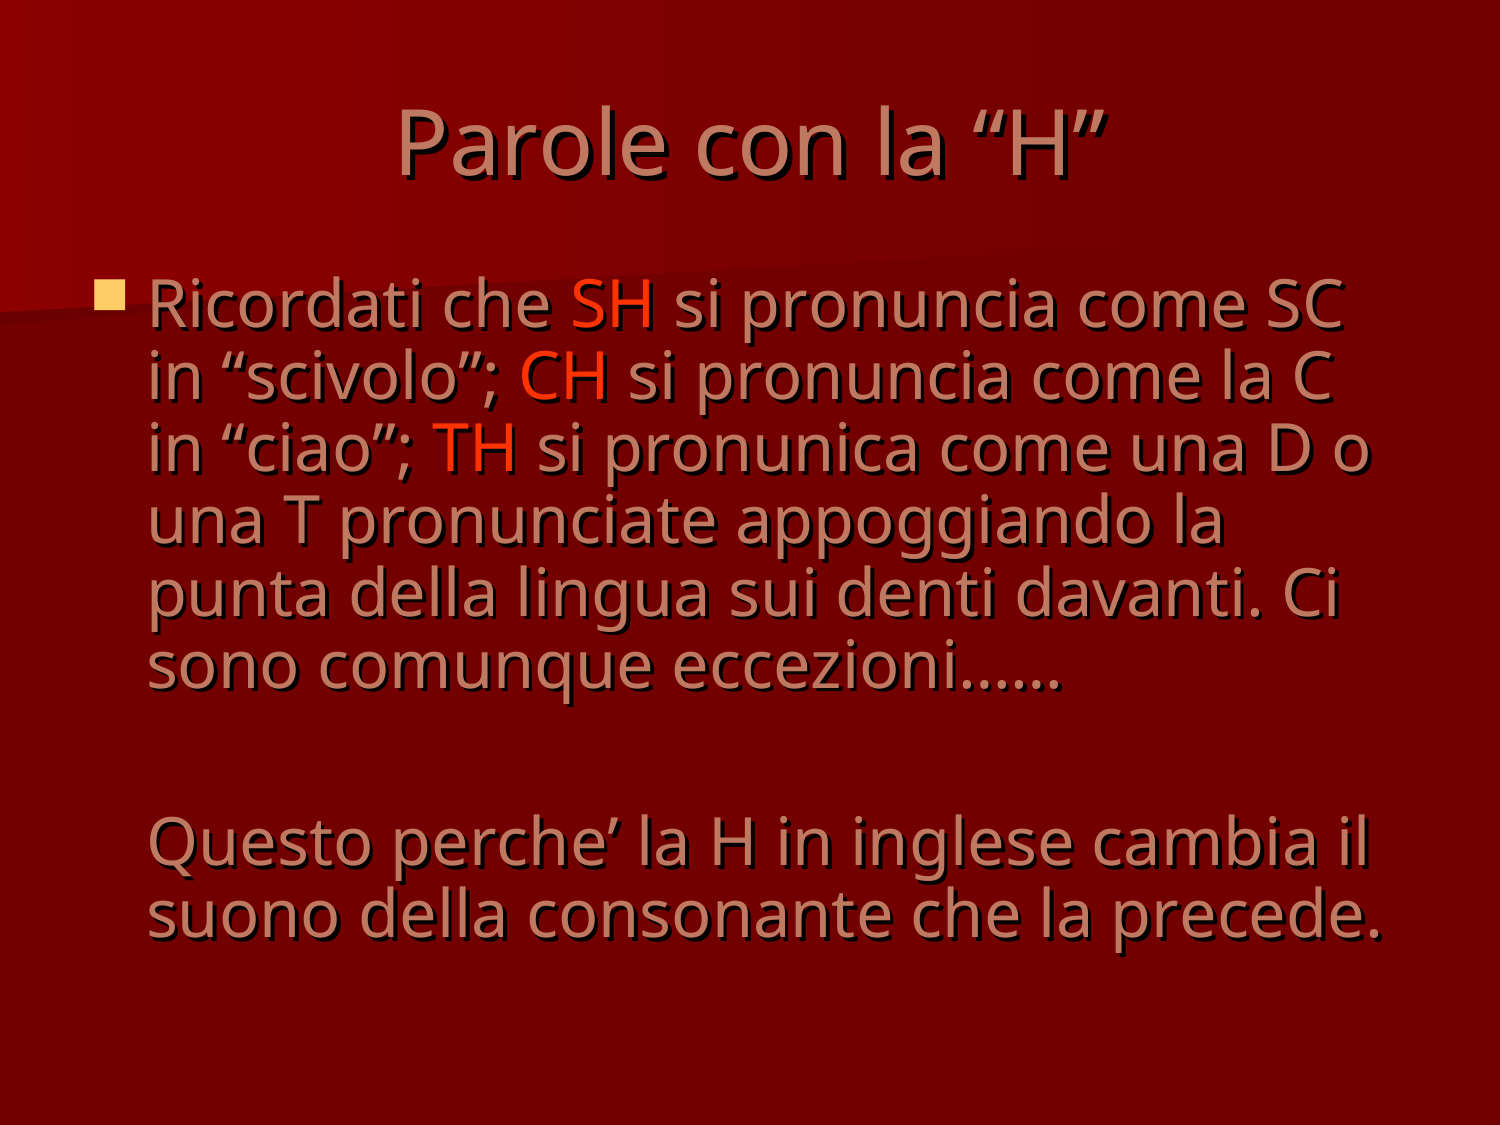

# Parole con la “H”
Ricordati che SH si pronuncia come SC in “scivolo”; CH si pronuncia come la C in “ciao”; TH si pronunica come una D o una T pronunciate appoggiando la punta della lingua sui denti davanti. Ci sono comunque eccezioni……
	Questo perche’ la H in inglese cambia il suono della consonante che la precede.